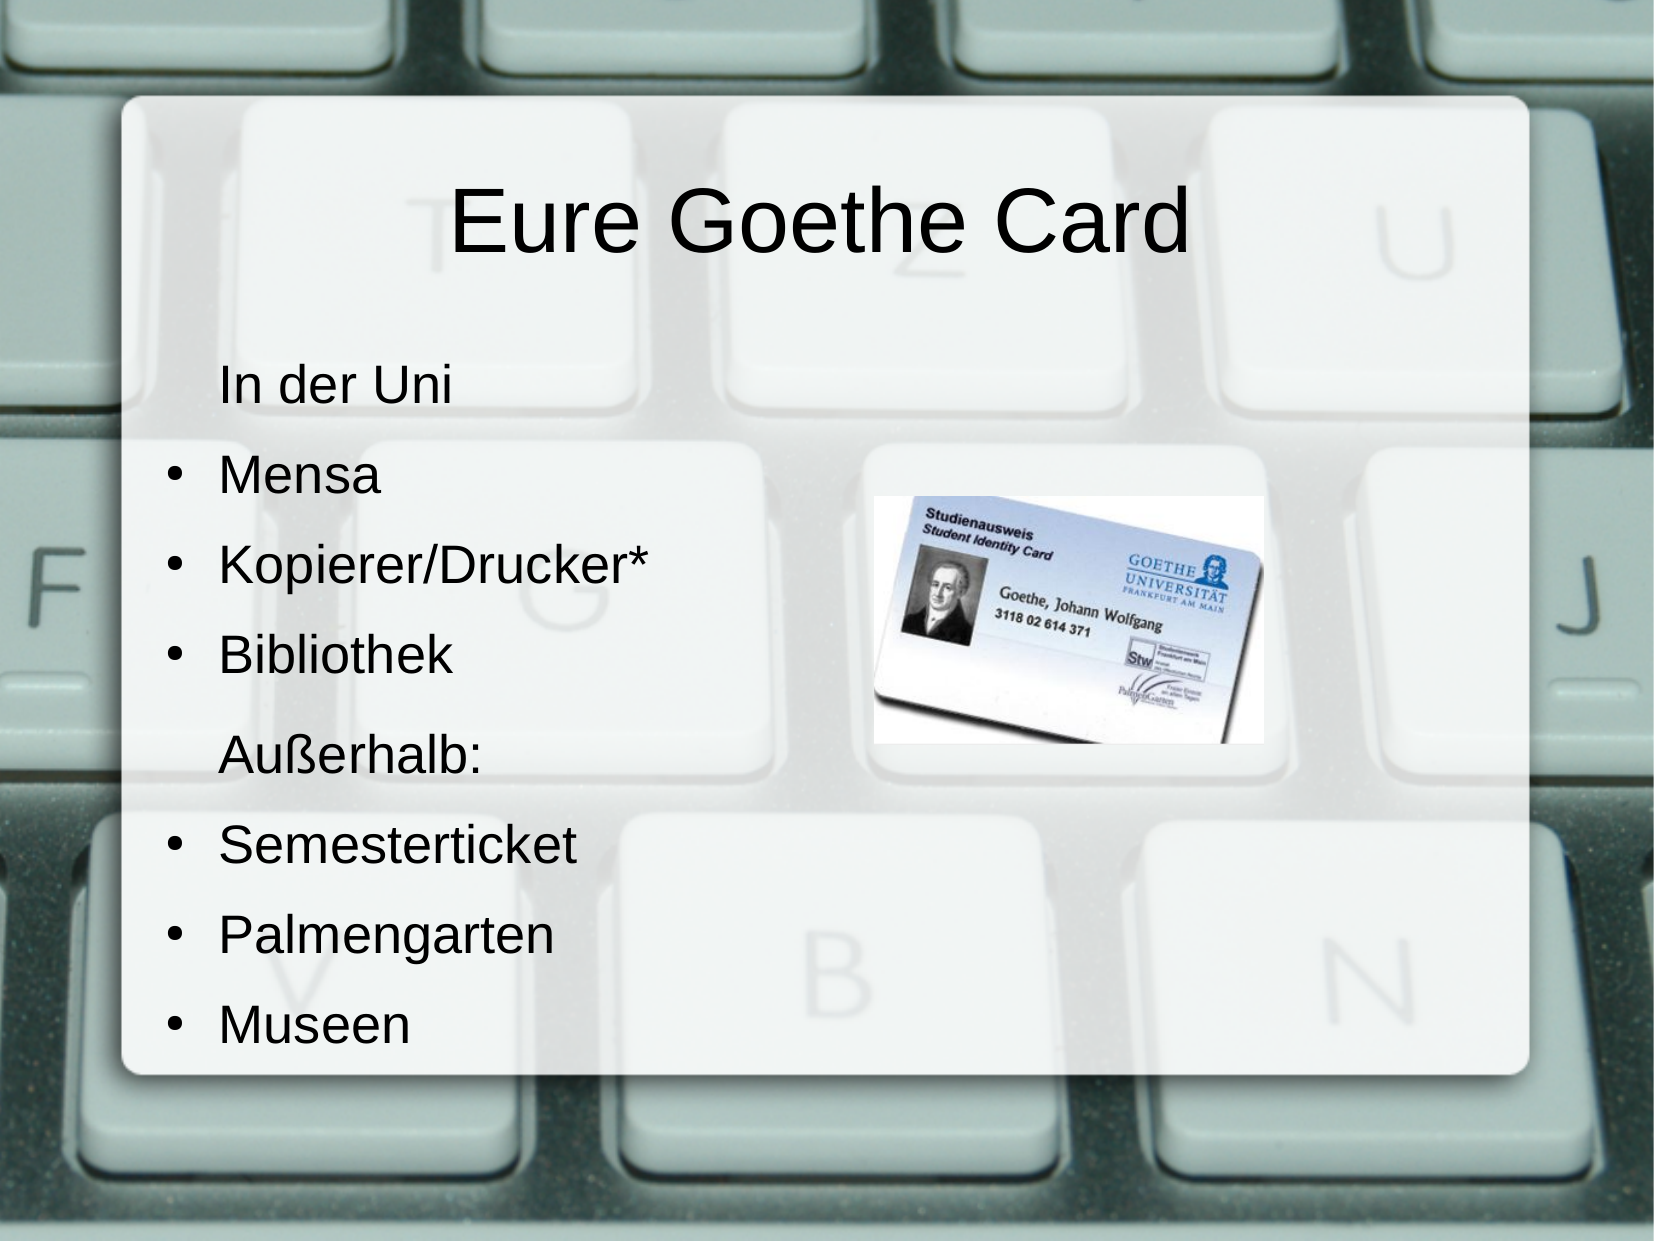

# Eure Goethe Card
In der Uni
Mensa
Kopierer/Drucker*
Bibliothek
Außerhalb:
Semesterticket
Palmengarten
Museen